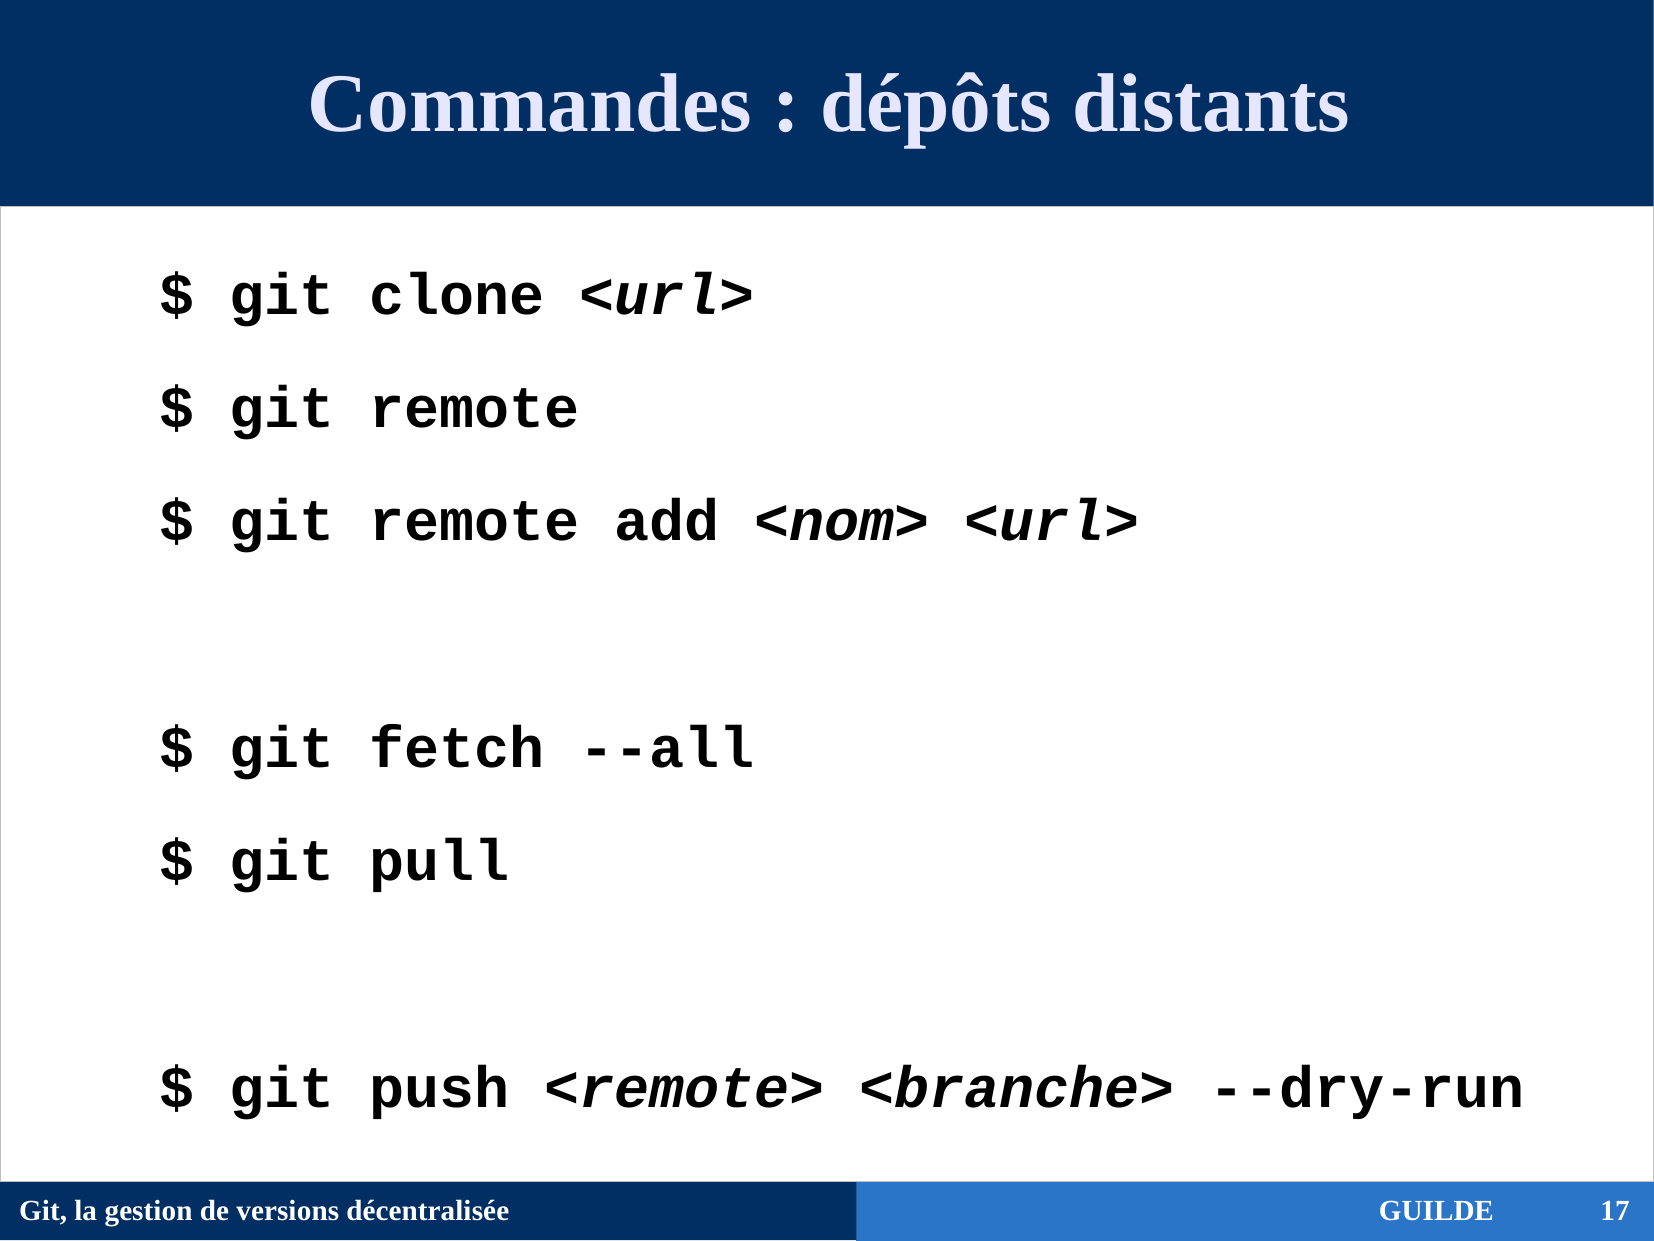

# Commandes : dépôts distants
$ git clone <url>
$ git remote
$ git remote add <nom> <url>
$ git fetch --all
$ git pull
$ git push <remote> <branche> --dry-run
17